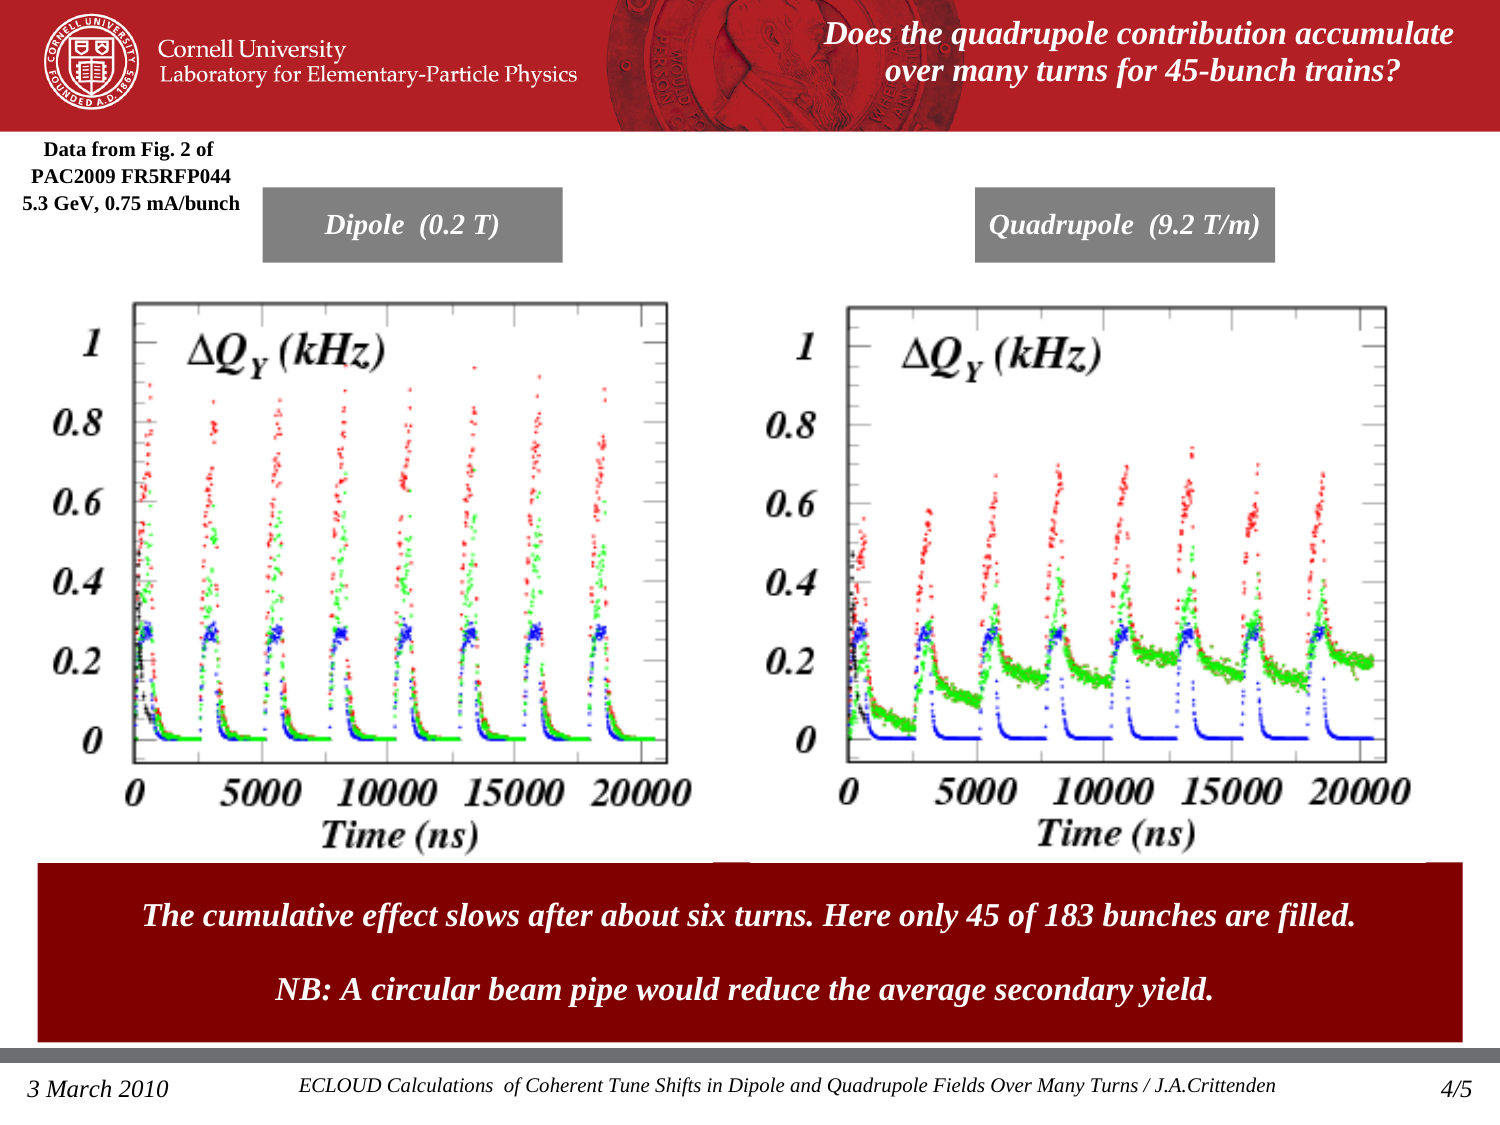

Does the quadrupole contribution accumulate
over many turns for 45-bunch trains?
Data from Fig. 2 of
PAC2009 FR5RFP044
5.3 GeV, 0.75 mA/bunch
Dipole (0.2 T)
Quadrupole (9.2 T/m)
The cumulative effect slows after about six turns. Here only 45 of 183 bunches are filled.
NB: A circular beam pipe would reduce the average secondary yield.